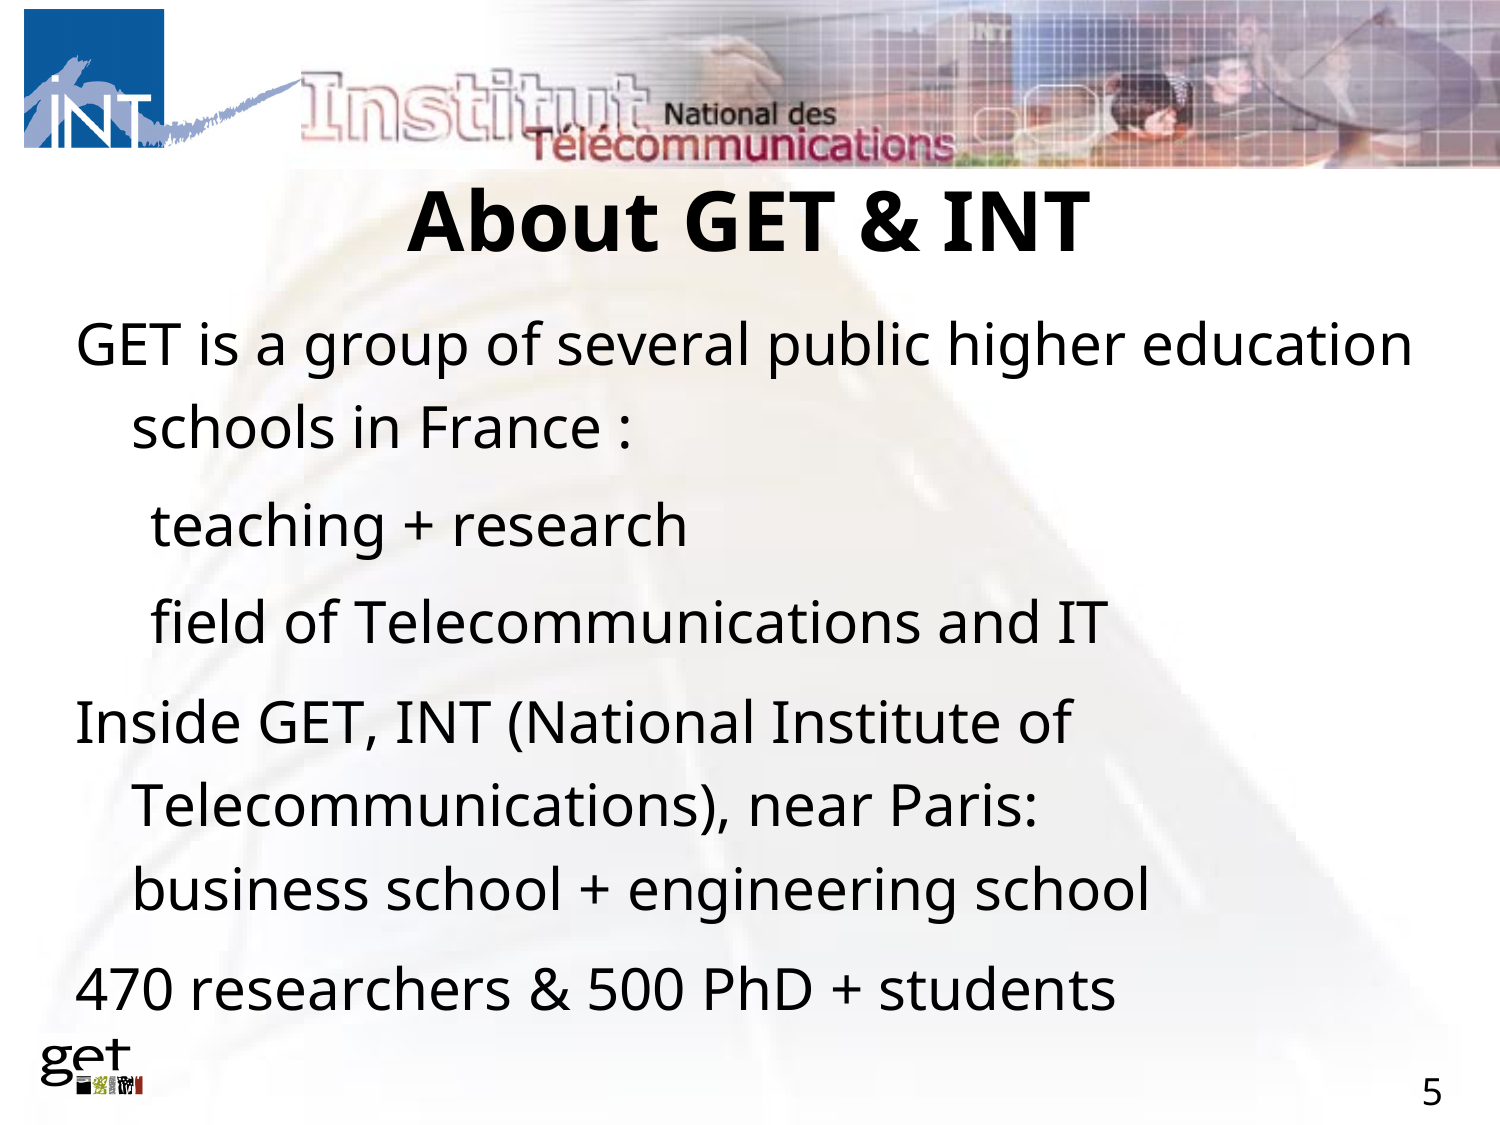

# About GET & INT
GET is a group of several public higher education schools in France :
teaching + research
field of Telecommunications and IT
Inside GET, INT (National Institute of Telecommunications), near Paris:
business school + engineering school
470 researchers & 500 PhD + students